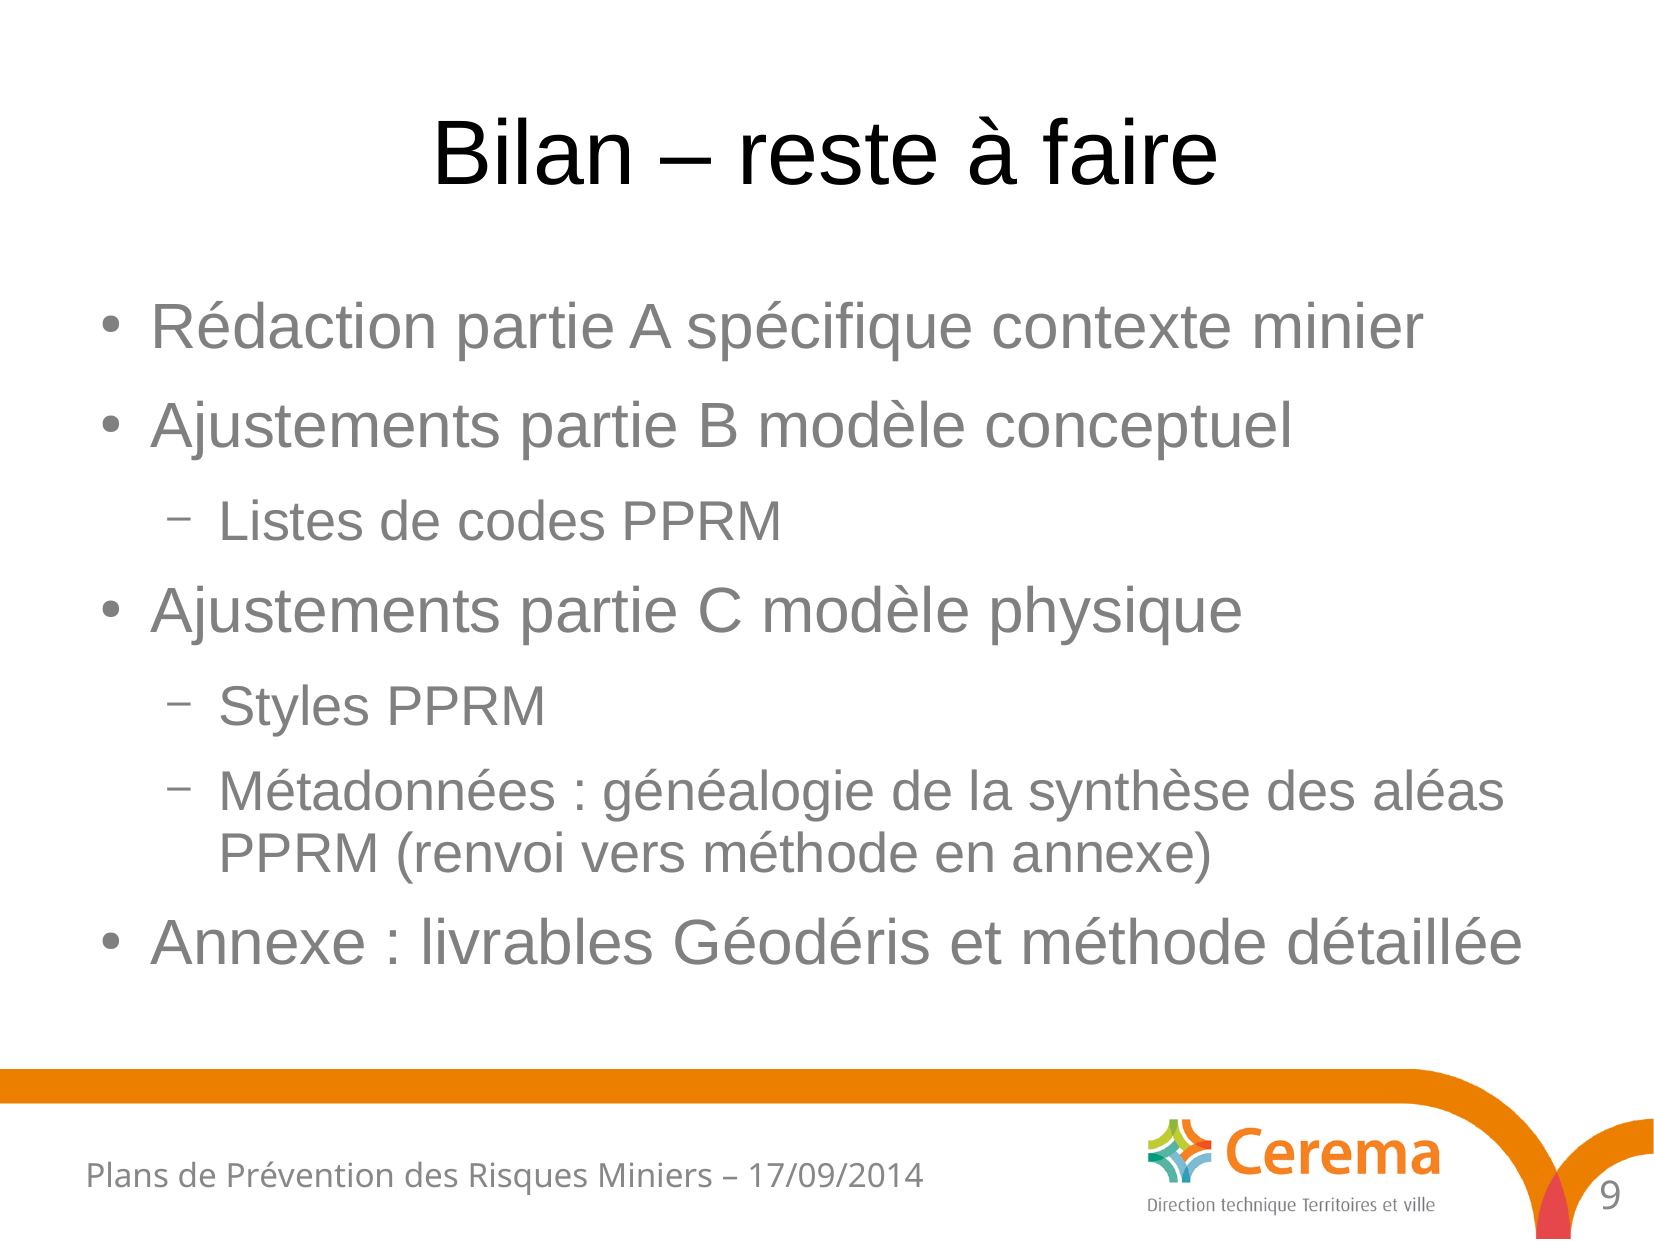

# Bilan – reste à faire
Rédaction partie A spécifique contexte minier
Ajustements partie B modèle conceptuel
Listes de codes PPRM
Ajustements partie C modèle physique
Styles PPRM
Métadonnées : généalogie de la synthèse des aléas PPRM (renvoi vers méthode en annexe)
Annexe : livrables Géodéris et méthode détaillée